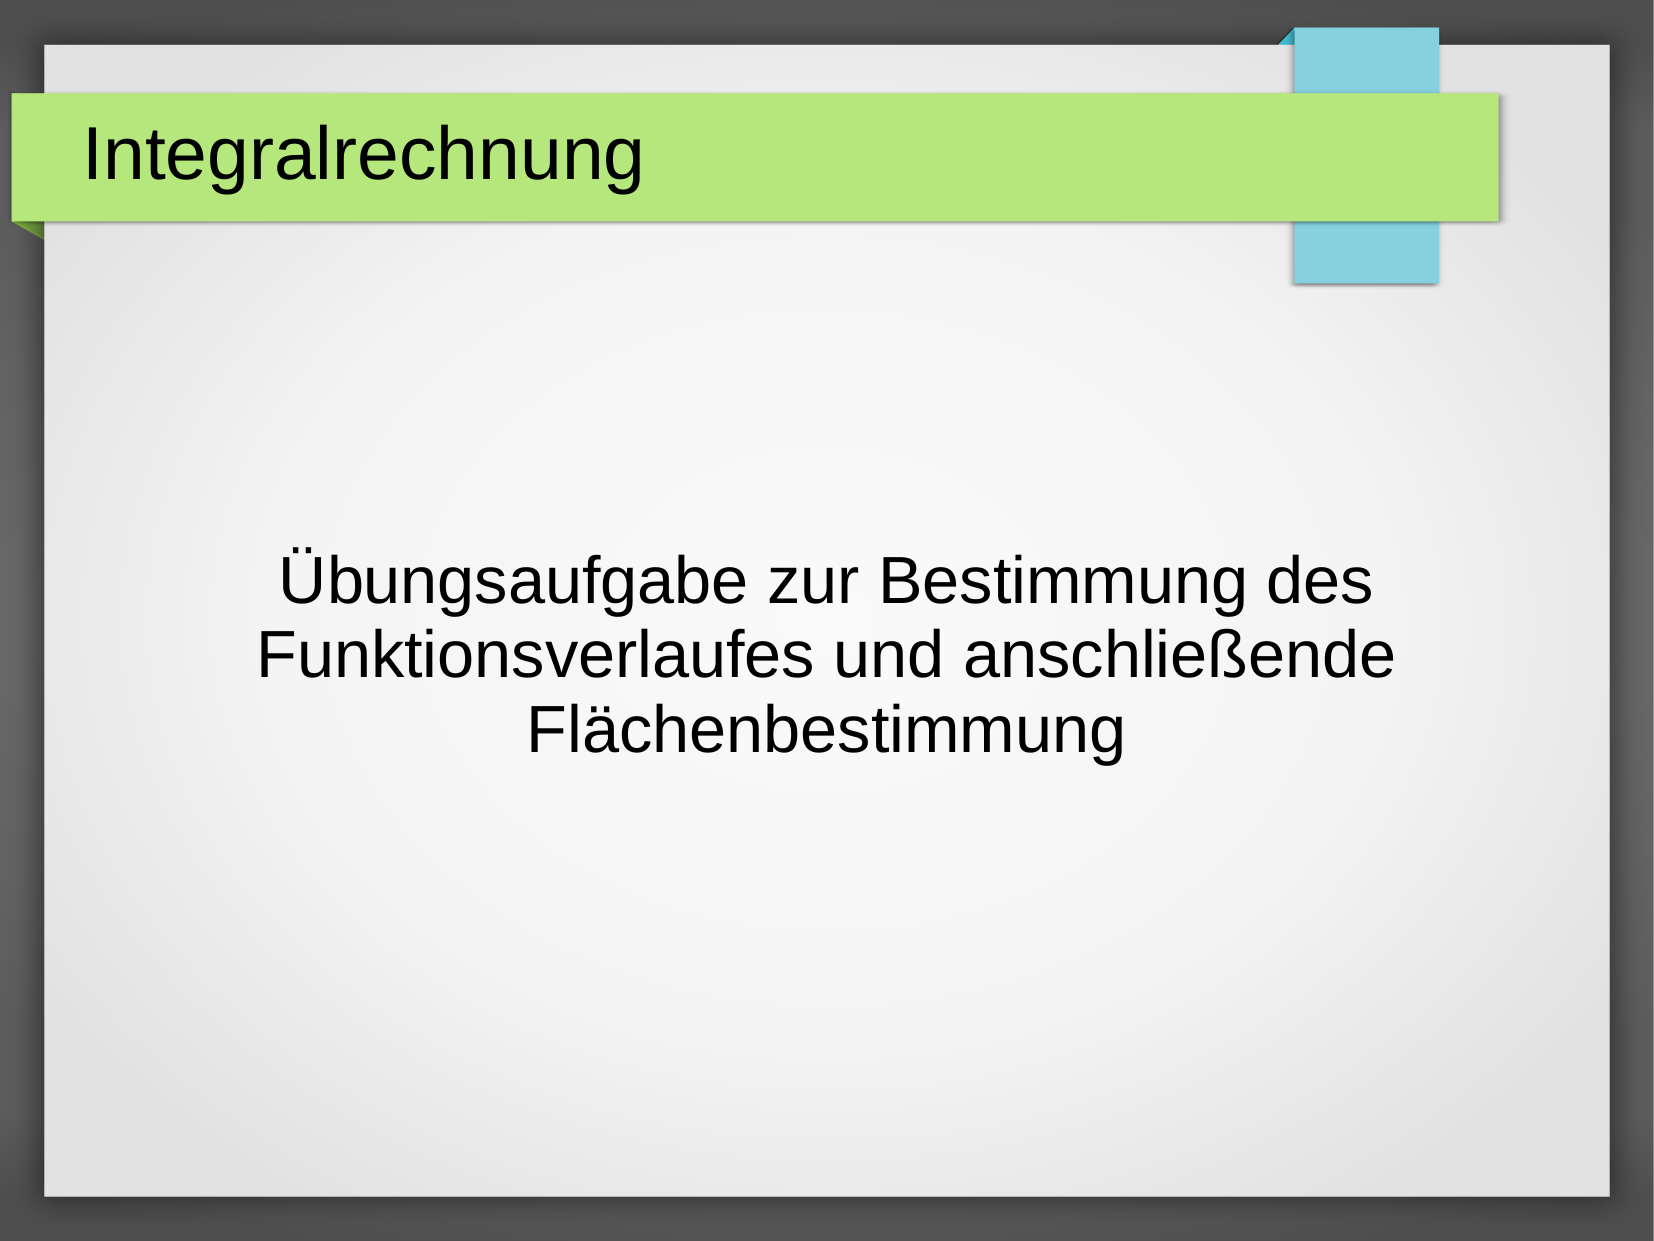

# Integralrechnung
Übungsaufgabe zur Bestimmung des Funktionsverlaufes und anschließende Flächenbestimmung